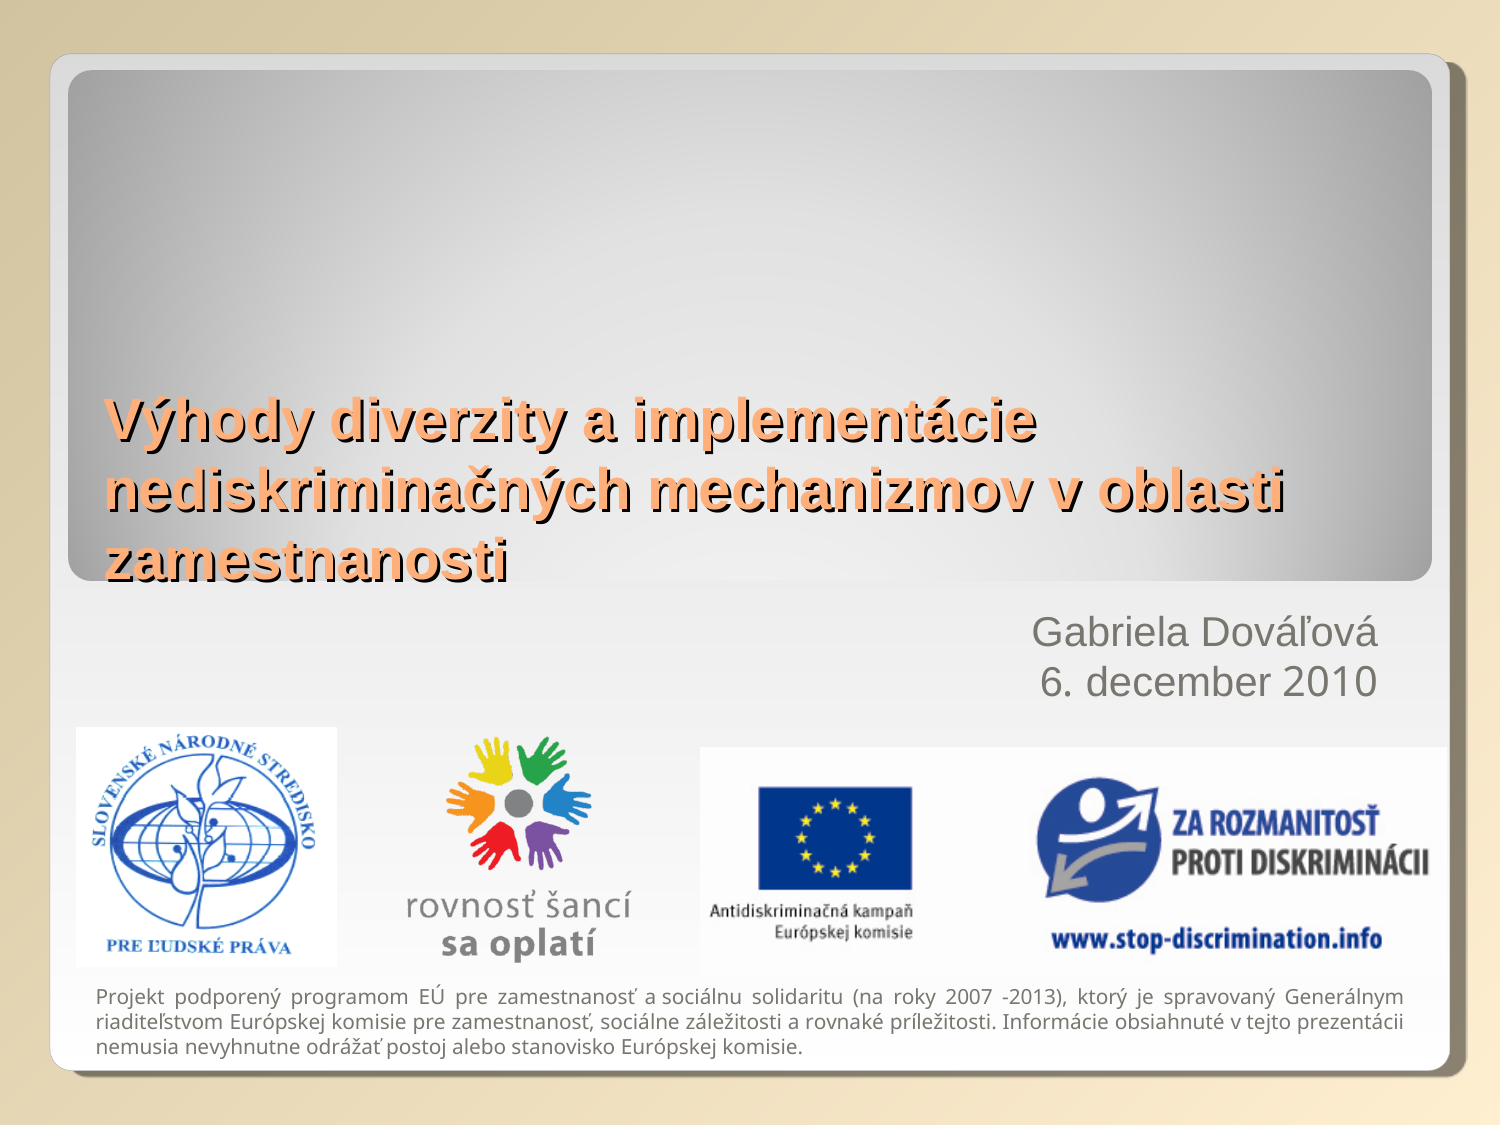

Výhody diverzity a implementácie nediskriminačných mechanizmov v oblasti zamestnanosti
Gabriela Dováľová
 6. december 2010
Projekt podporený programom EÚ pre zamestnanosť a sociálnu solidaritu (na roky 2007 -2013), ktorý je spravovaný Generálnym riaditeľstvom Európskej komisie pre zamestnanosť, sociálne záležitosti a rovnaké príležitosti. Informácie obsiahnuté v tejto prezentácii nemusia nevyhnutne odrážať postoj alebo stanovisko Európskej komisie.